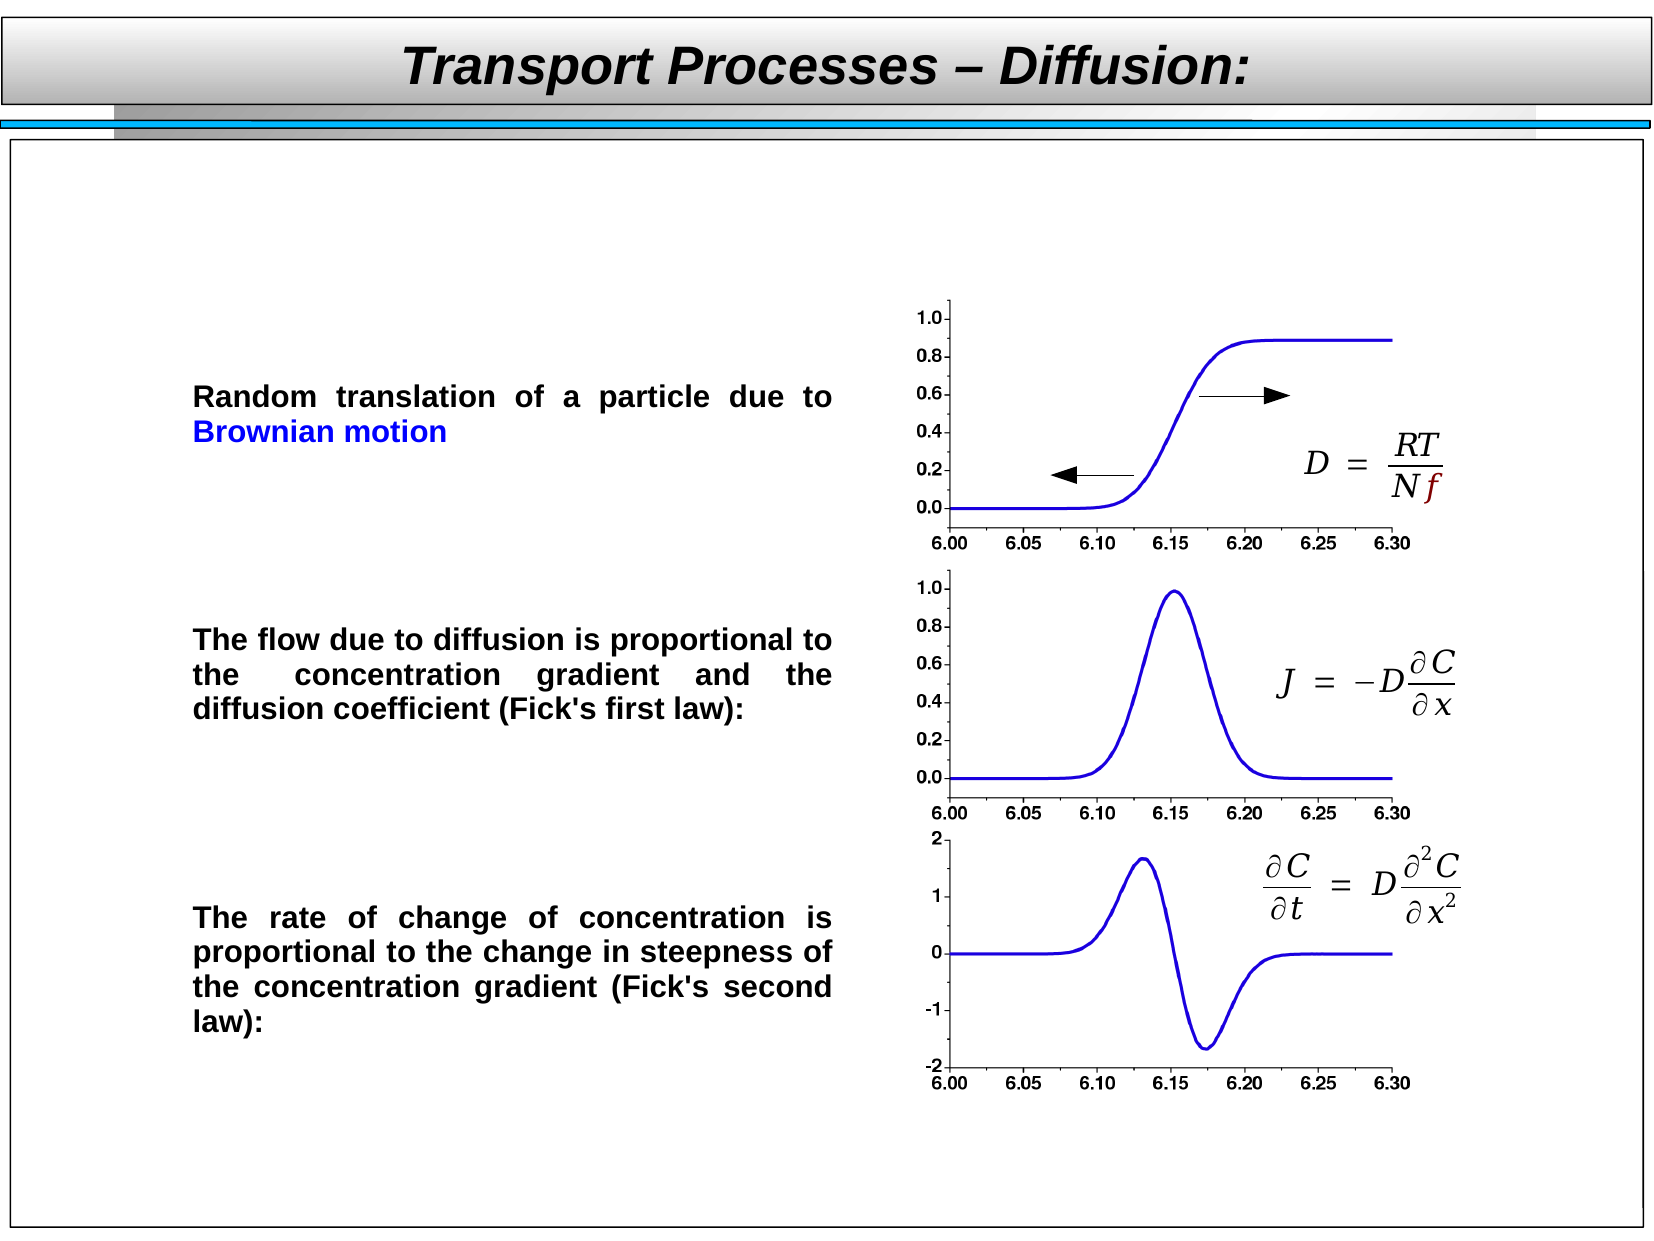

Transport Processes – Diffusion:
Random translation of a particle due to Brownian motion
The flow due to diffusion is proportional to the 	concentration gradient and the diffusion coefficient (Fick's first law):
The rate of change of concentration is proportional to the change in steepness of the concentration gradient (Fick's second law):